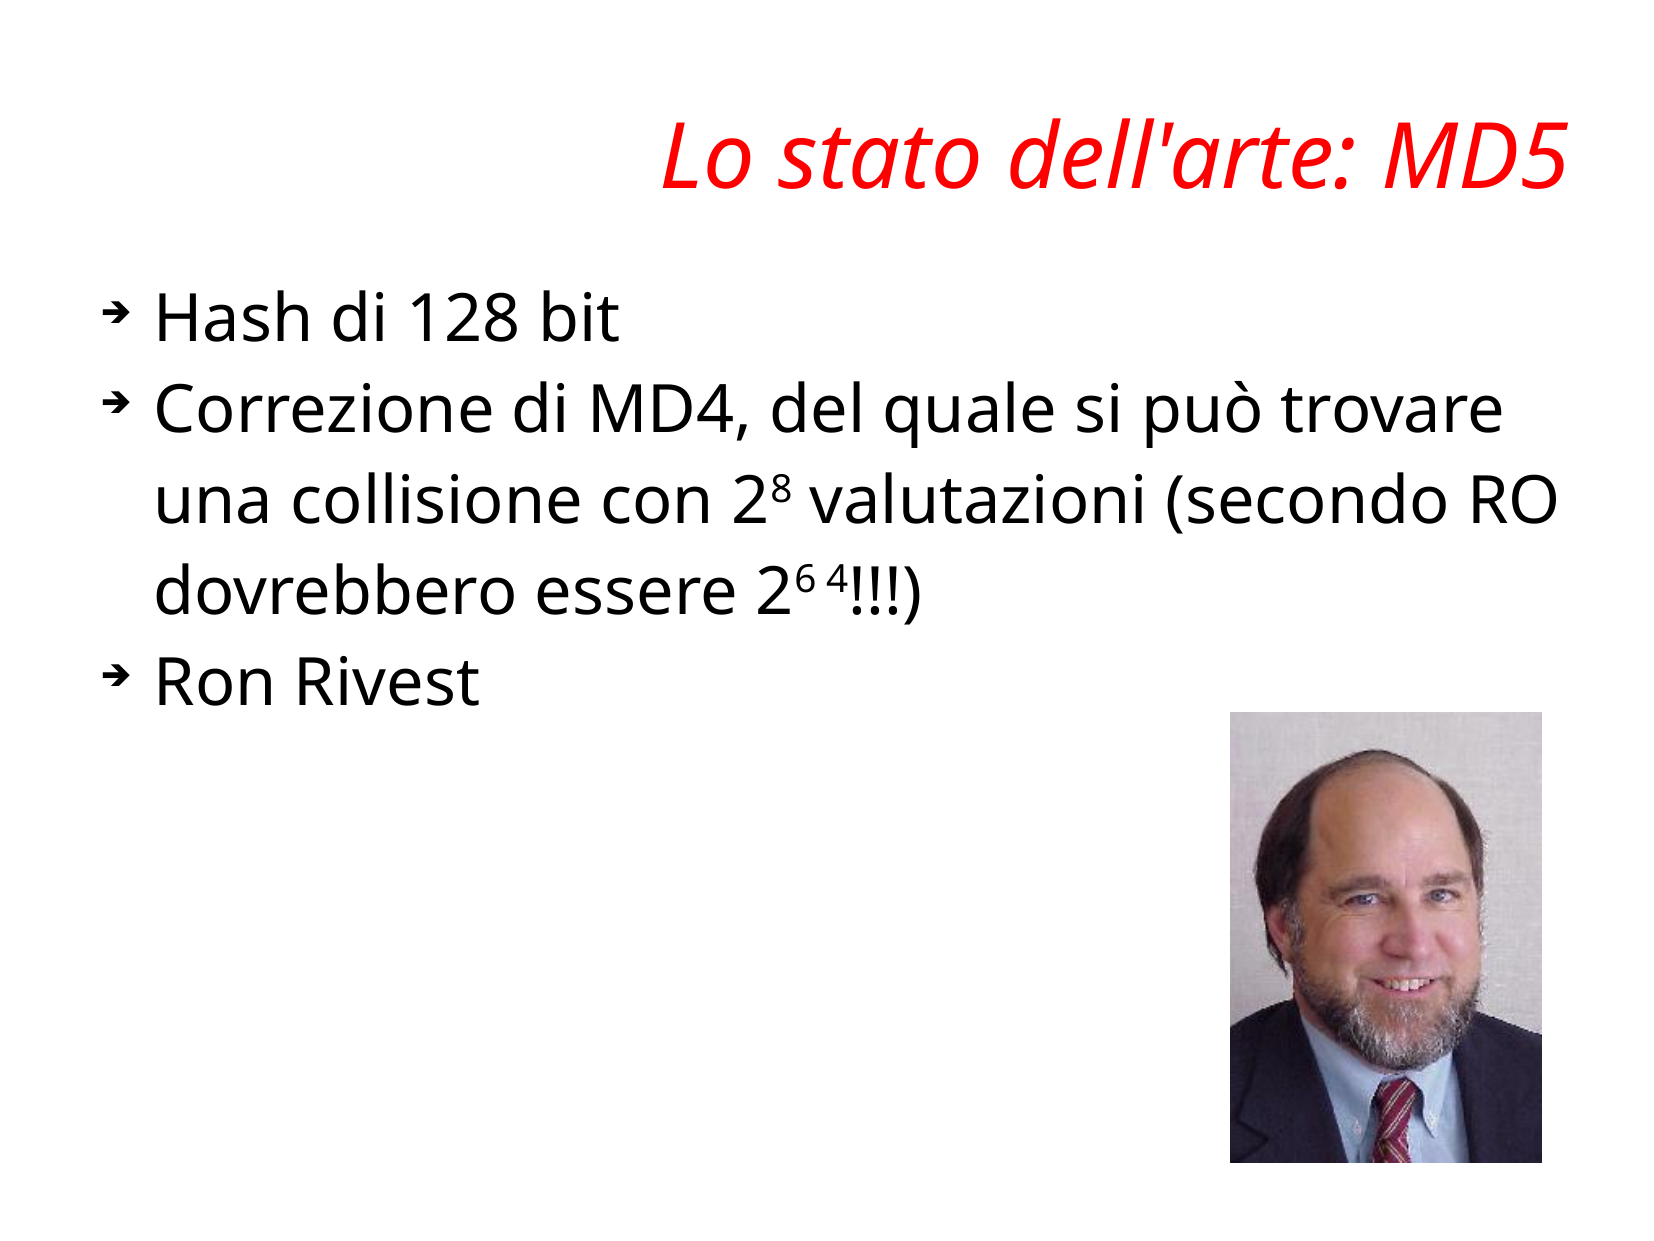

# Lo stato dell'arte: MD5
Hash di 128 bit
Correzione di MD4, del quale si può trovare una collisione con 28 valutazioni (secondo RO dovrebbero essere 26 4!!!)
Ron Rivest